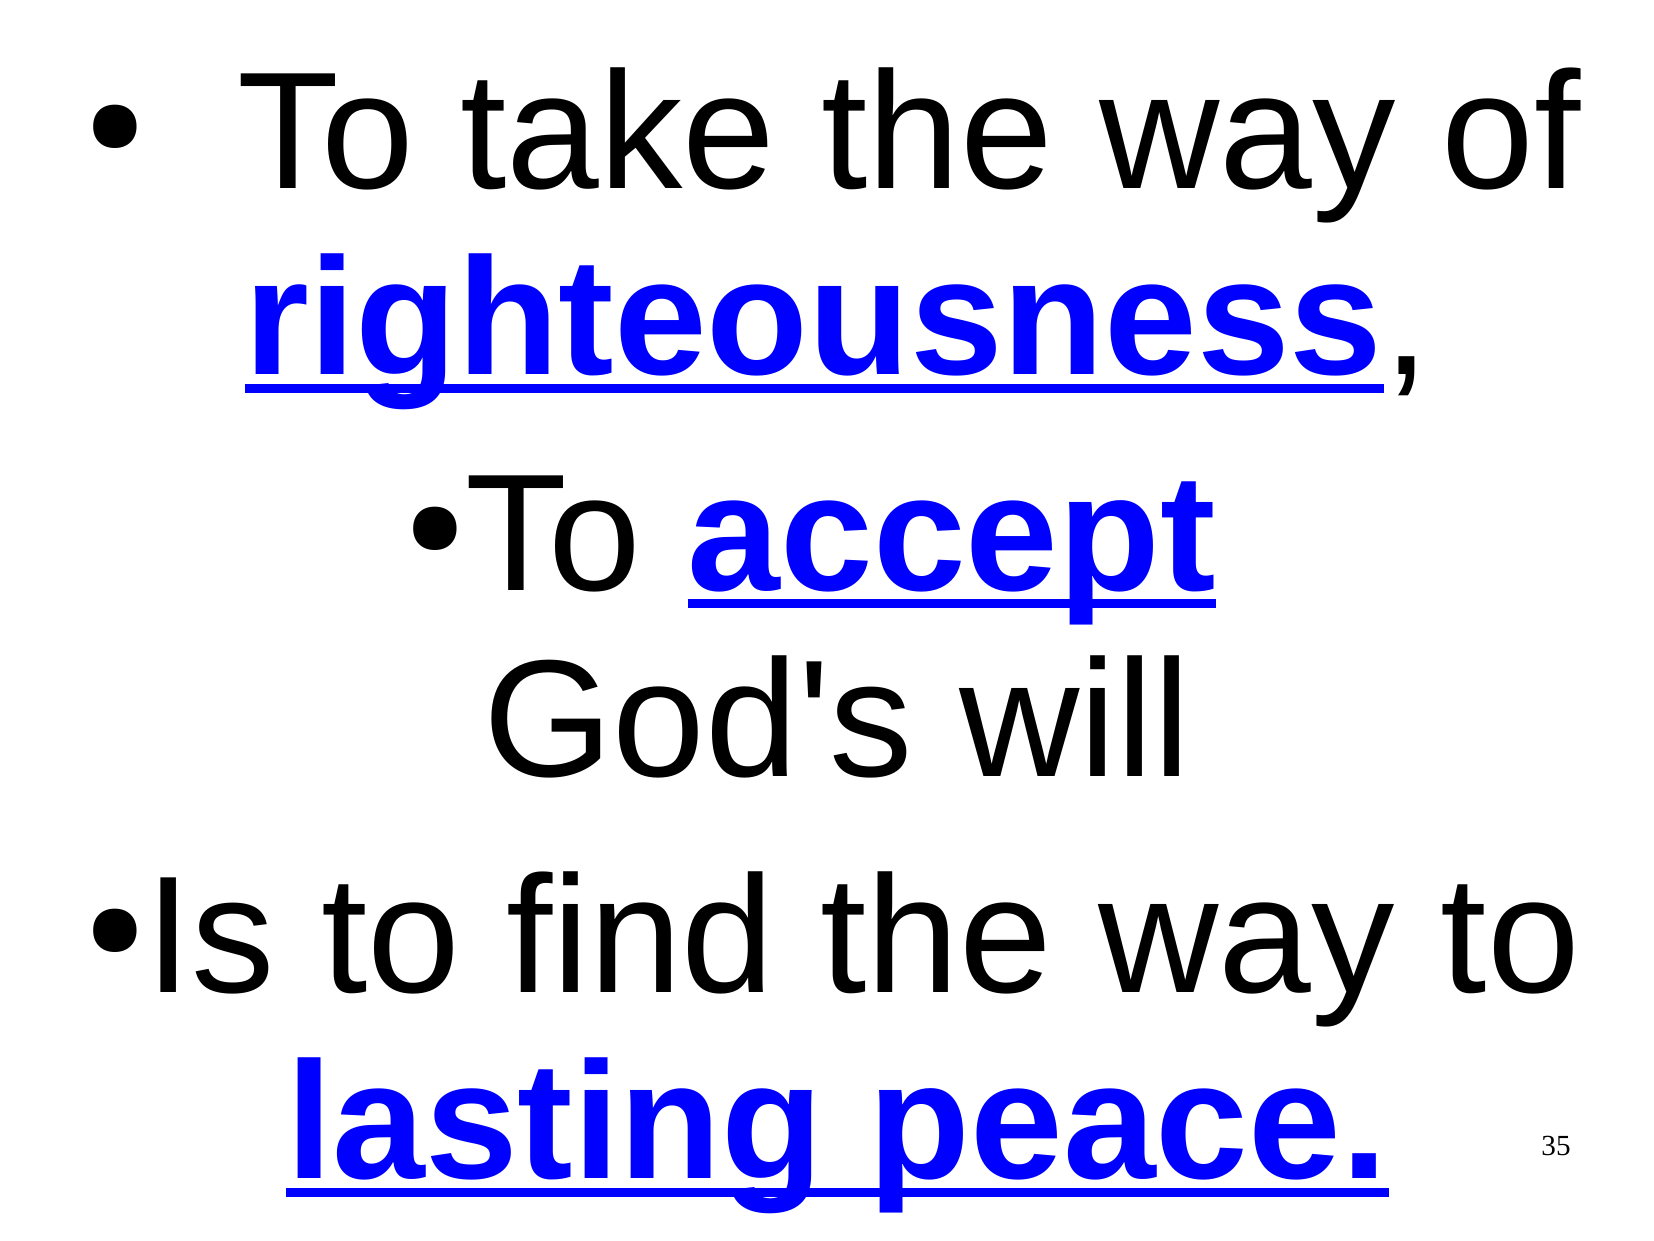

# To take the way of righteousness,
To accept
God's will
Is to find the way to lasting peace.
35